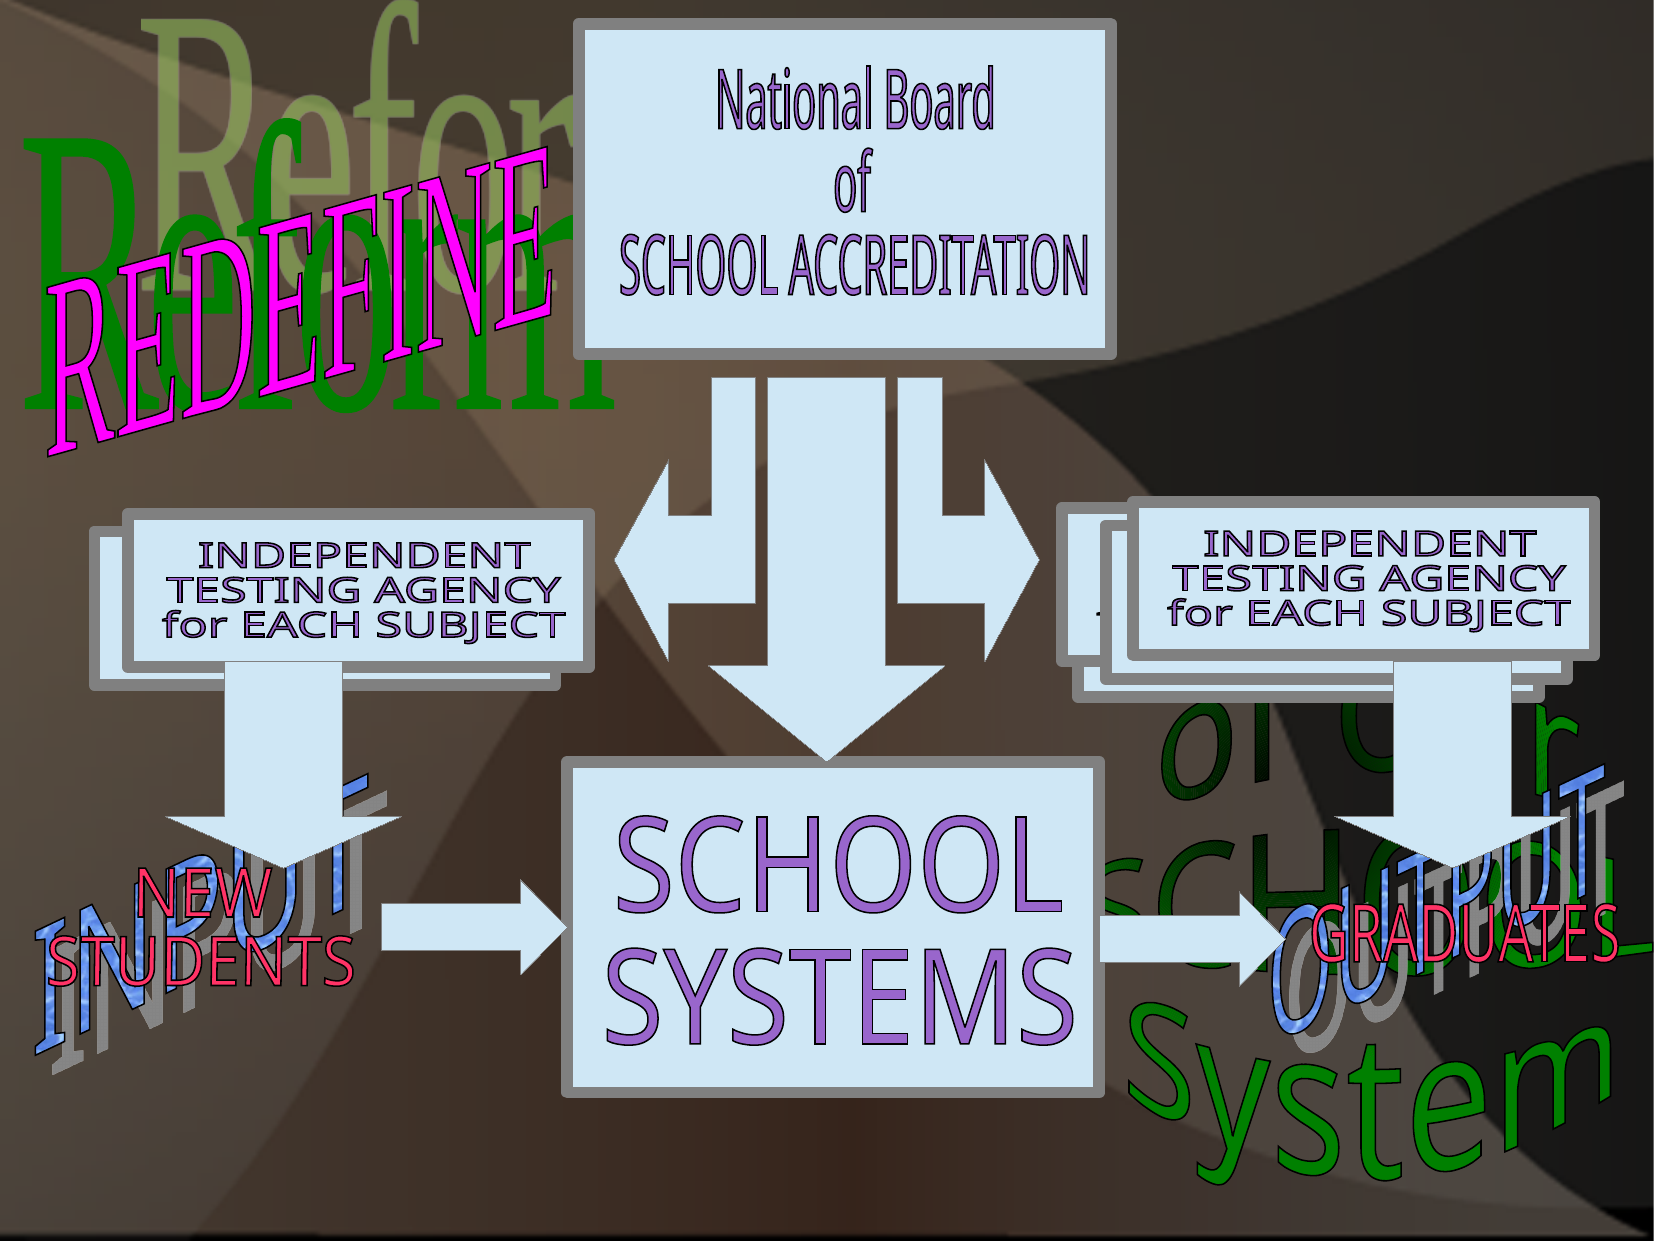

National Board
of
SCHOOL ACCREDITATION
REDEFINE .........
Reform
INDEPENDENT
TESTING AGENCY
for EACH SUBJECT
INDEPENDENT
TESTING AGENCY
for EACH SUBJECT
INDEPENDENT
TESTING AGENCY
for EACH SUBJECT
INDEPENDENT
TESTING AGENCY
for EACH SUBJECT
INDEPENDENT
TESTING AGENCY
for EACH SUBJECT
INDEPENDENT
TESTING AGENCY
for EACH SUBJECT
of our
SCHOOL
System
OUTPUT
INPUT
SCHOOL
SYSTEMS
NEW
STUDENTS
GRADUATES